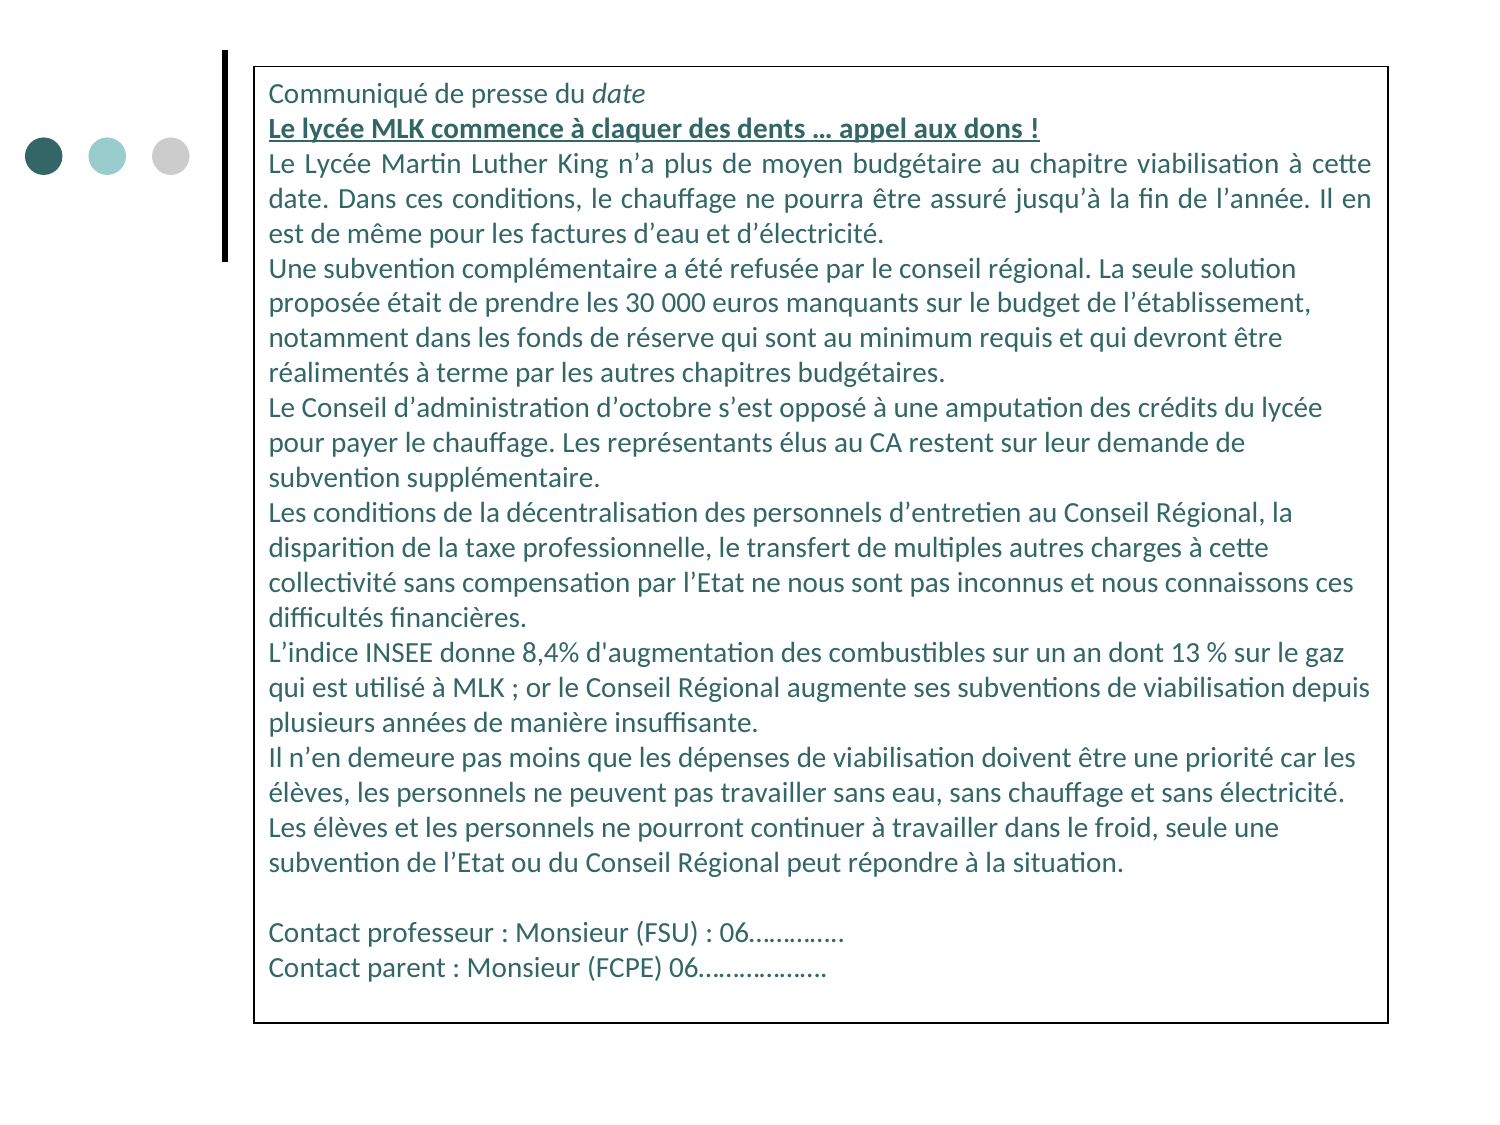

Communiqué de presse du date
Le lycée MLK commence à claquer des dents … appel aux dons !
Le Lycée Martin Luther King n’a plus de moyen budgétaire au chapitre viabilisation à cette date. Dans ces conditions, le chauffage ne pourra être assuré jusqu’à la fin de l’année. Il en est de même pour les factures d’eau et d’électricité.
Une subvention complémentaire a été refusée par le conseil régional. La seule solution proposée était de prendre les 30 000 euros manquants sur le budget de l’établissement, notamment dans les fonds de réserve qui sont au minimum requis et qui devront être réalimentés à terme par les autres chapitres budgétaires.
Le Conseil d’administration d’octobre s’est opposé à une amputation des crédits du lycée pour payer le chauffage. Les représentants élus au CA restent sur leur demande de subvention supplémentaire.
Les conditions de la décentralisation des personnels d’entretien au Conseil Régional, la disparition de la taxe professionnelle, le transfert de multiples autres charges à cette collectivité sans compensation par l’Etat ne nous sont pas inconnus et nous connaissons ces difficultés financières.
L’indice INSEE donne 8,4% d'augmentation des combustibles sur un an dont 13 % sur le gaz qui est utilisé à MLK ; or le Conseil Régional augmente ses subventions de viabilisation depuis plusieurs années de manière insuffisante.
Il n’en demeure pas moins que les dépenses de viabilisation doivent être une priorité car les élèves, les personnels ne peuvent pas travailler sans eau, sans chauffage et sans électricité.
Les élèves et les personnels ne pourront continuer à travailler dans le froid, seule une subvention de l’Etat ou du Conseil Régional peut répondre à la situation.
Contact professeur : Monsieur (FSU) : 06…………..
Contact parent : Monsieur (FCPE) 06……………….